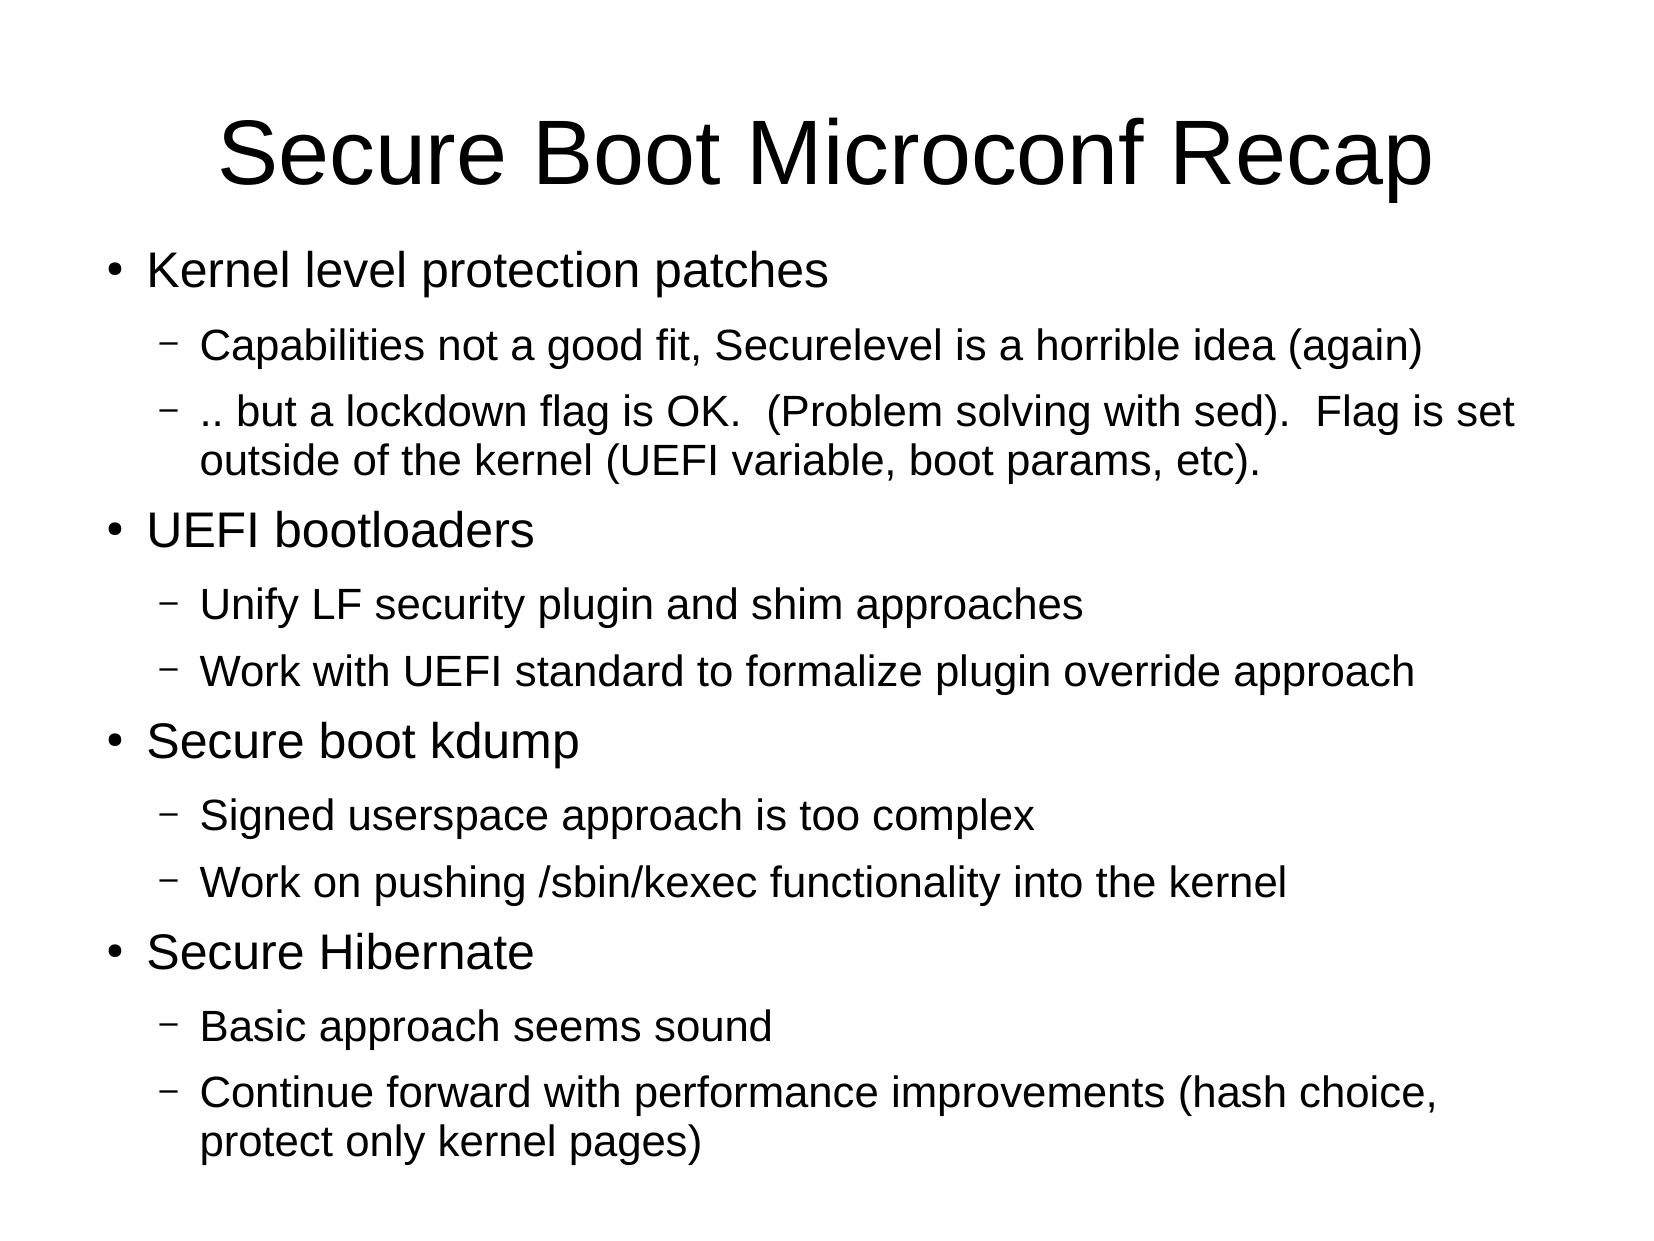

# Secure Boot Microconf Recap
Kernel level protection patches
Capabilities not a good fit, Securelevel is a horrible idea (again)
.. but a lockdown flag is OK. (Problem solving with sed). Flag is set outside of the kernel (UEFI variable, boot params, etc).
UEFI bootloaders
Unify LF security plugin and shim approaches
Work with UEFI standard to formalize plugin override approach
Secure boot kdump
Signed userspace approach is too complex
Work on pushing /sbin/kexec functionality into the kernel
Secure Hibernate
Basic approach seems sound
Continue forward with performance improvements (hash choice, protect only kernel pages)